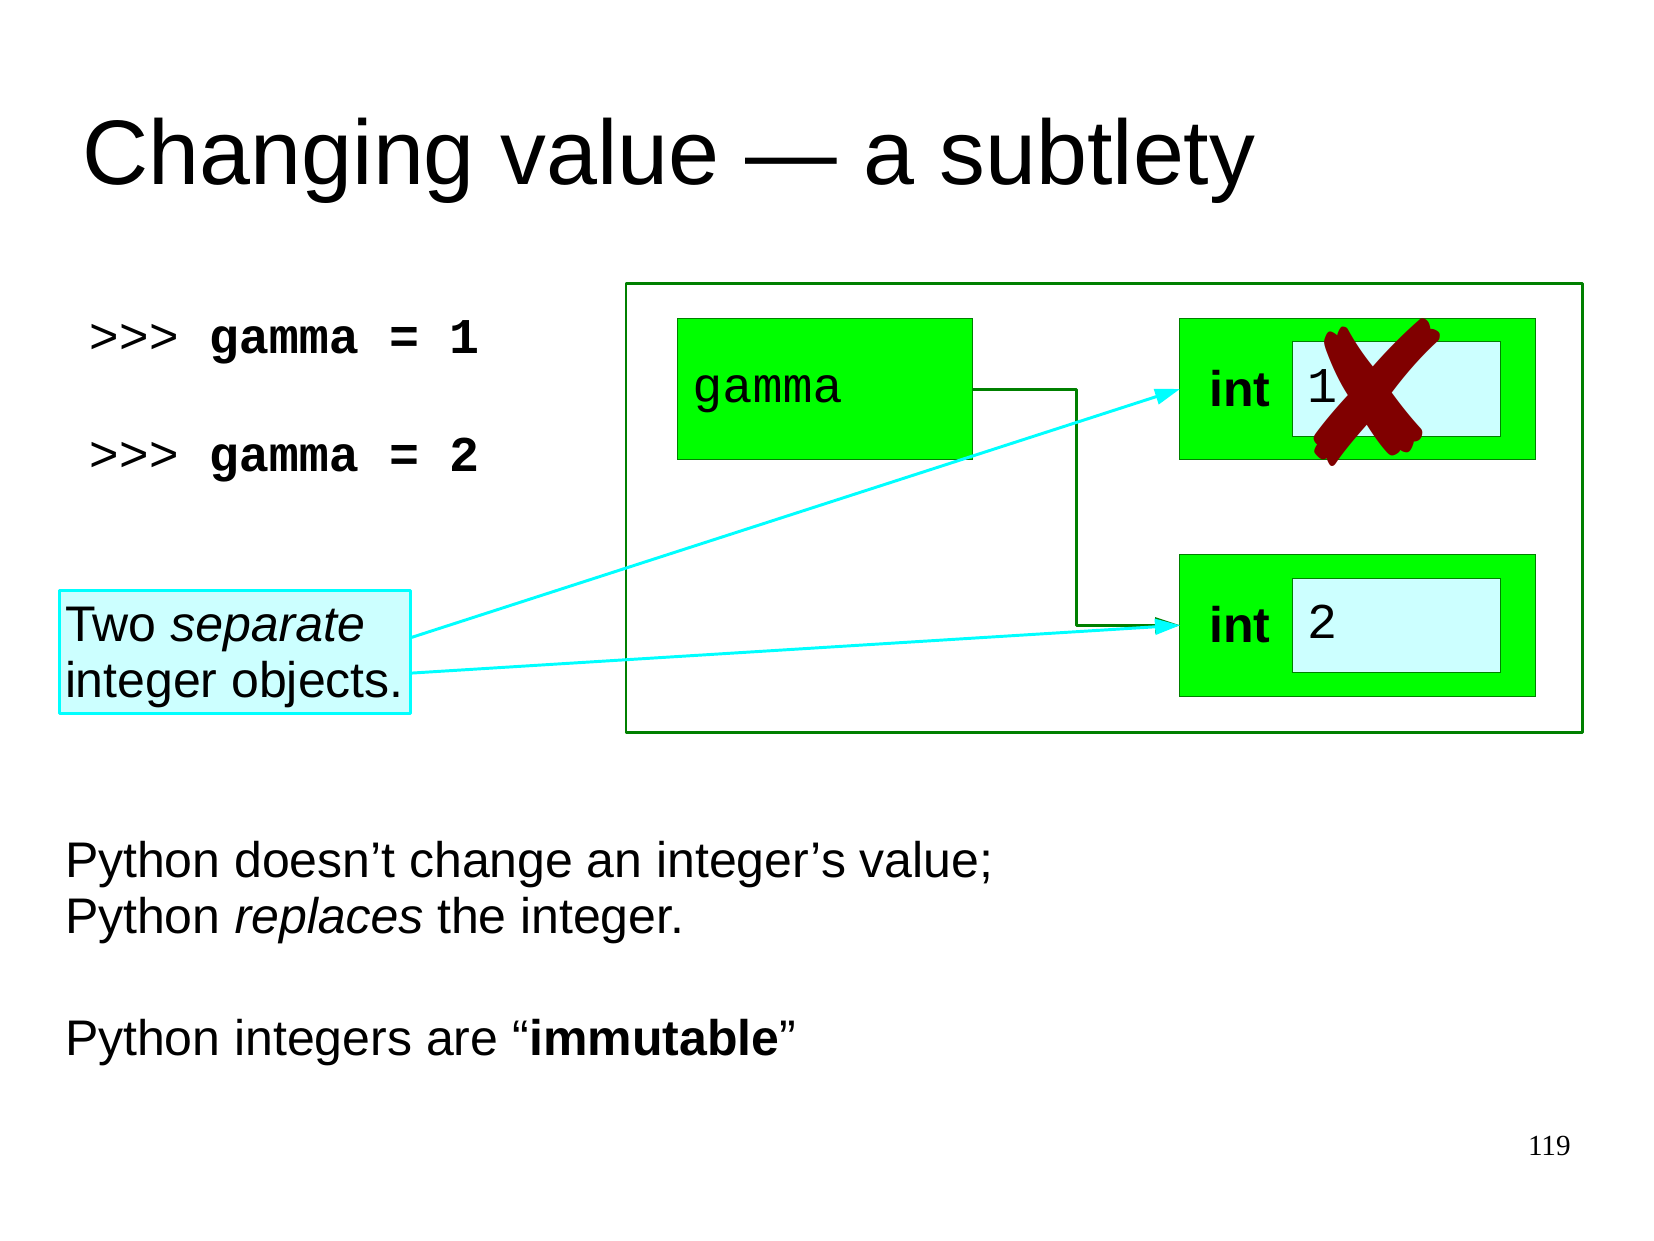

# Changing value — a subtlety
✘
>>>
gamma = 1
gamma
int
1
>>>
gamma = 2
int
2
Two separate
integer objects.
Python doesn’t change an integer’s value;
Python replaces the integer.
Python integers are “immutable”
119